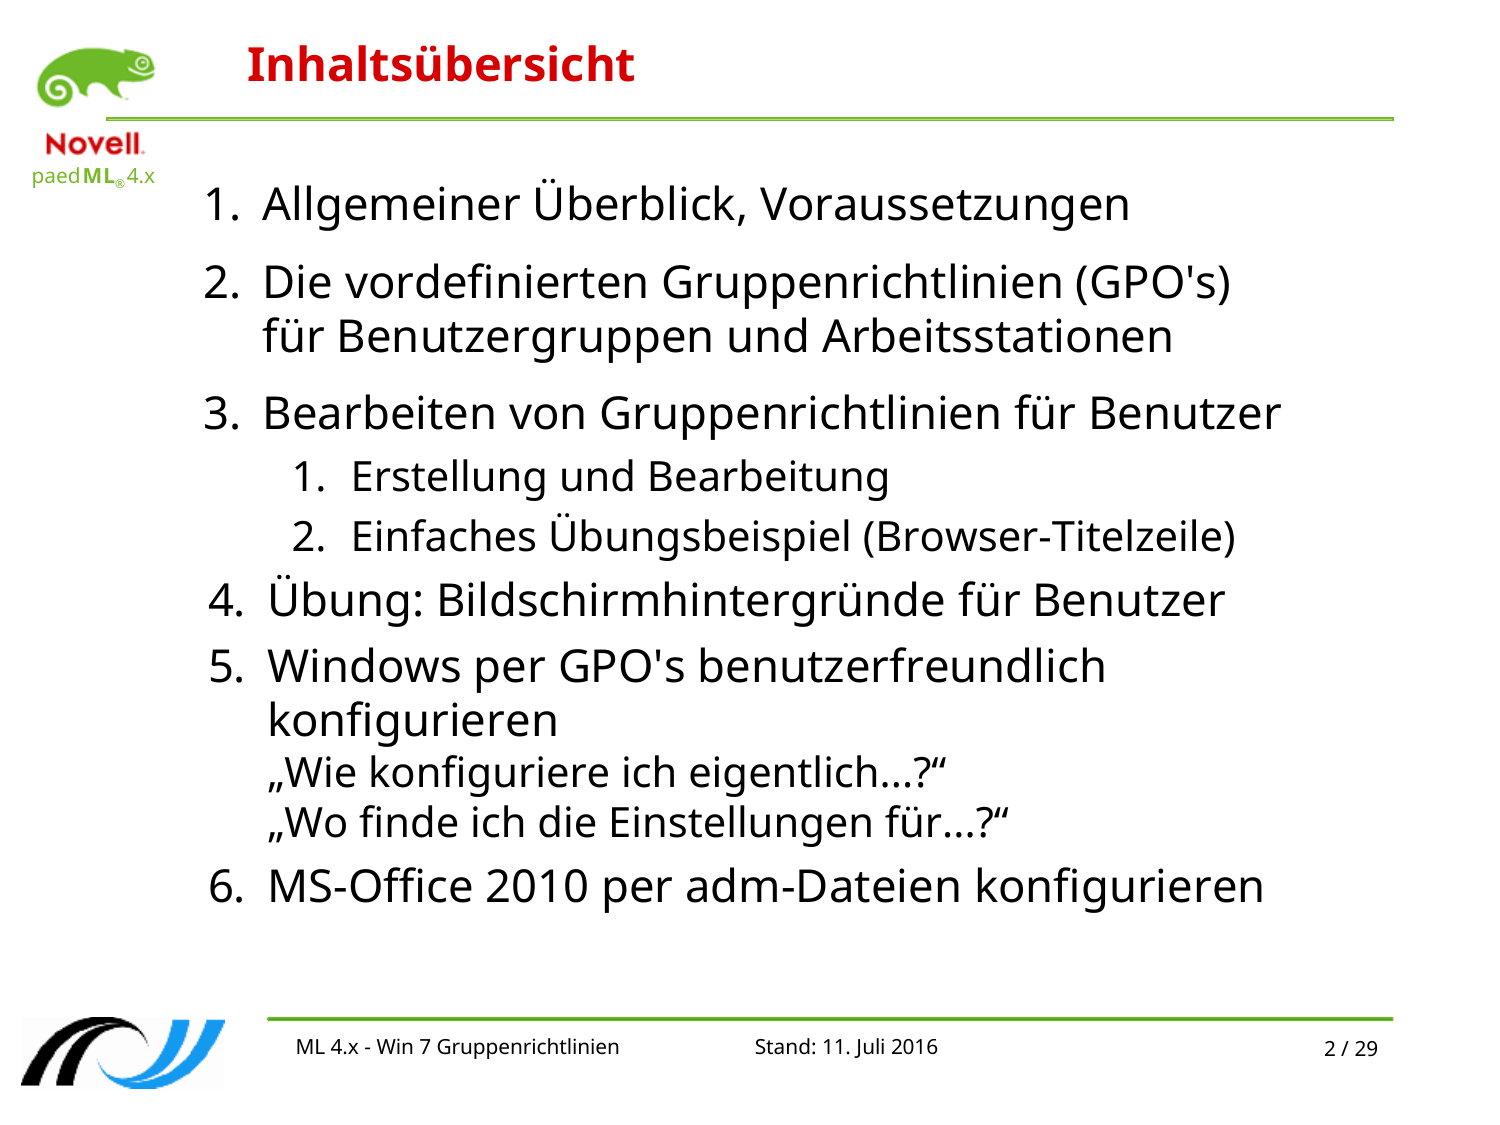

# Inhaltsübersicht
Allgemeiner Überblick, Voraussetzungen
Die vordefinierten Gruppenrichtlinien (GPO's)
für Benutzergruppen und Arbeitsstationen
Bearbeiten von Gruppenrichtlinien für Benutzer
Erstellung und Bearbeitung
Einfaches Übungsbeispiel (Browser-Titelzeile)
Übung: Bildschirmhintergründe für Benutzer
Windows per GPO's benutzerfreundlich konfigurieren
„Wie konfiguriere ich eigentlich...?“
„Wo finde ich die Einstellungen für...?“
MS-Office 2010 per adm-Dateien konfigurieren
ML 4.x - Win 7 Gruppenrichtlinien
11. Juli 2016
2